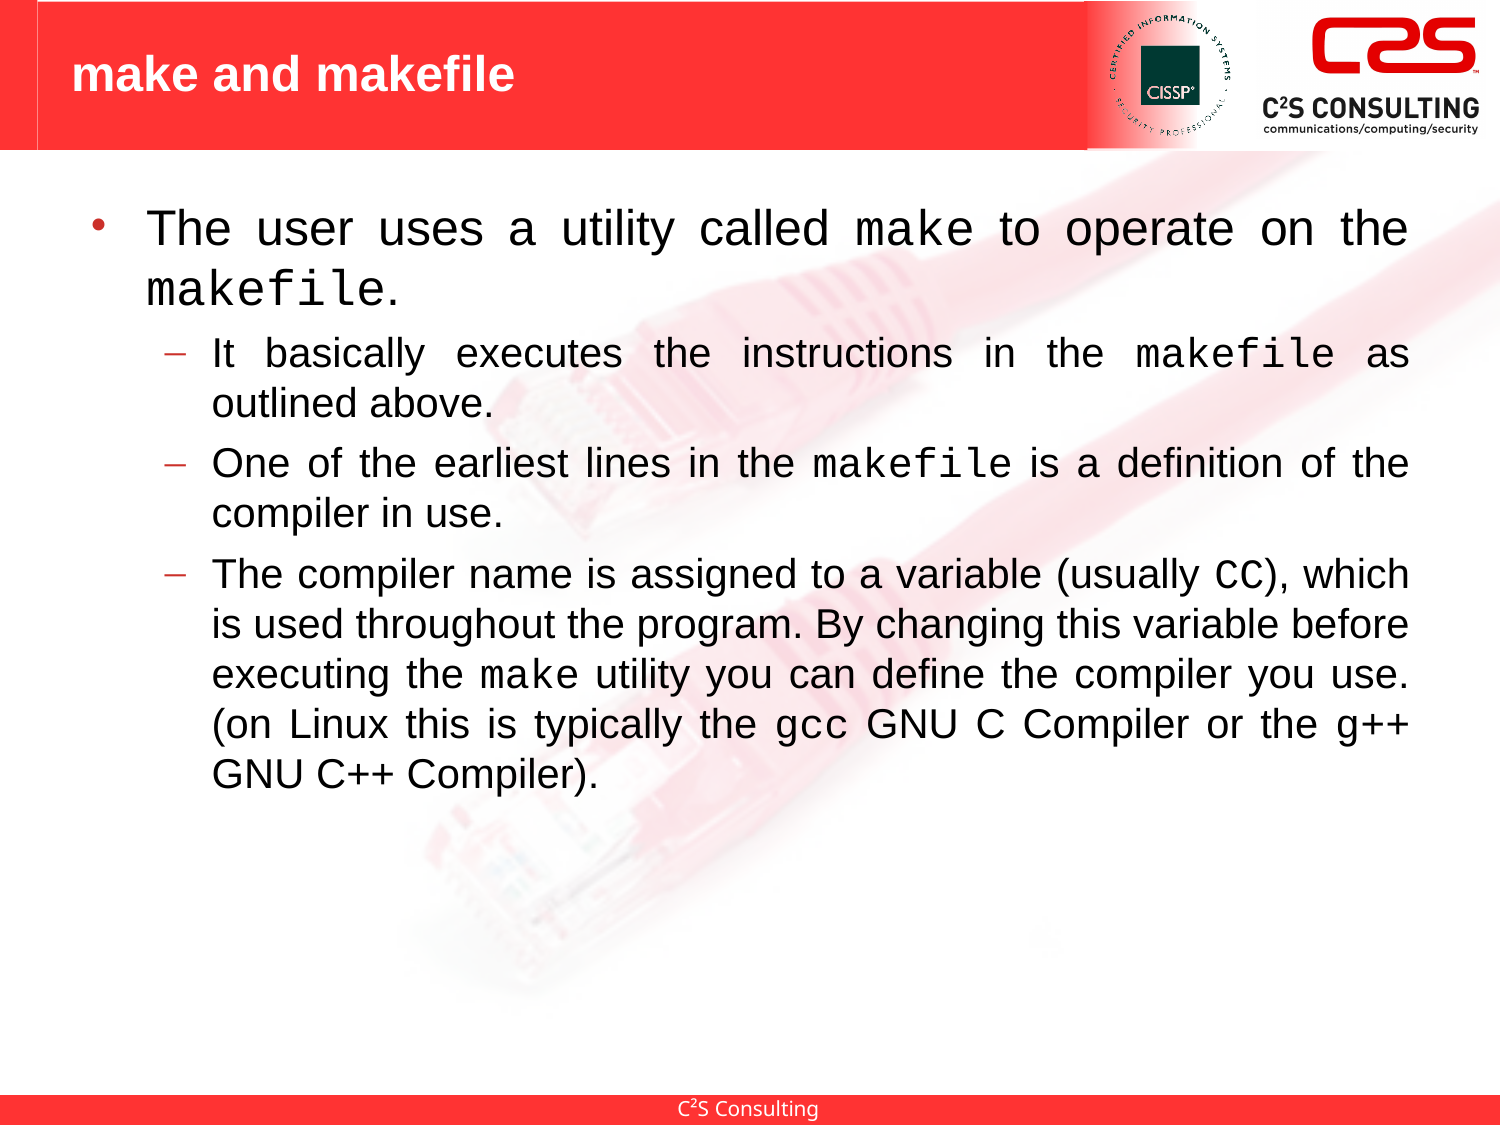

make and makefile
# The user uses a utility called make to operate on the makefile.
It basically executes the instructions in the makefile as outlined above.
One of the earliest lines in the makefile is a definition of the compiler in use.
The compiler name is assigned to a variable (usually CC), which is used throughout the program. By changing this variable before executing the make utility you can define the compiler you use. (on Linux this is typically the gcc GNU C Compiler or the g++ GNU C++ Compiler).